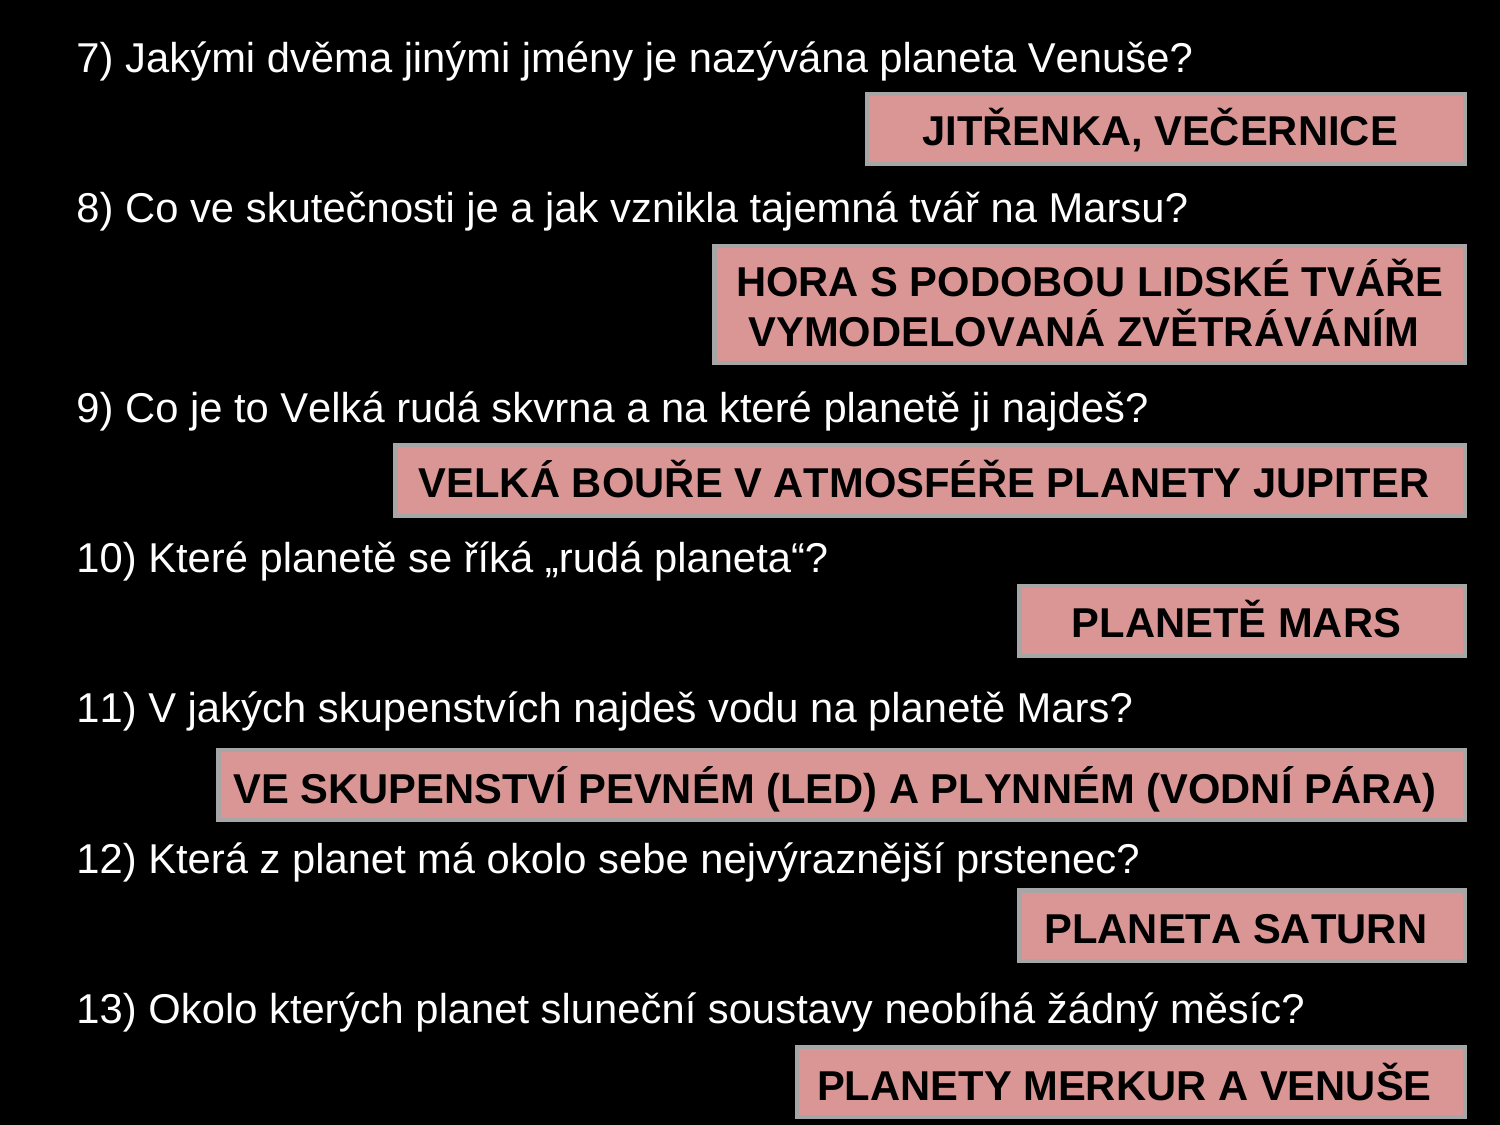

7) Jakými dvěma jinými jmény je nazývána planeta Venuše?
8) Co ve skutečnosti je a jak vznikla tajemná tvář na Marsu?
9) Co je to Velká rudá skvrna a na které planetě ji najdeš?
10) Které planetě se říká „rudá planeta“?
11) V jakých skupenstvích najdeš vodu na planetě Mars?
12) Která z planet má okolo sebe nejvýraznější prstenec?
13) Okolo kterých planet sluneční soustavy neobíhá žádný měsíc?
JITŘENKA, VEČERNICE
HORA S PODOBOU LIDSKÉ TVÁŘE VYMODELOVANÁ ZVĚTRÁVÁNÍM
VELKÁ BOUŘE V ATMOSFÉŘE PLANETY JUPITER
PLANETĚ MARS
VE SKUPENSTVÍ PEVNÉM (LED) A PLYNNÉM (VODNÍ PÁRA)
PLANETA SATURN
PLANETY MERKUR A VENUŠE